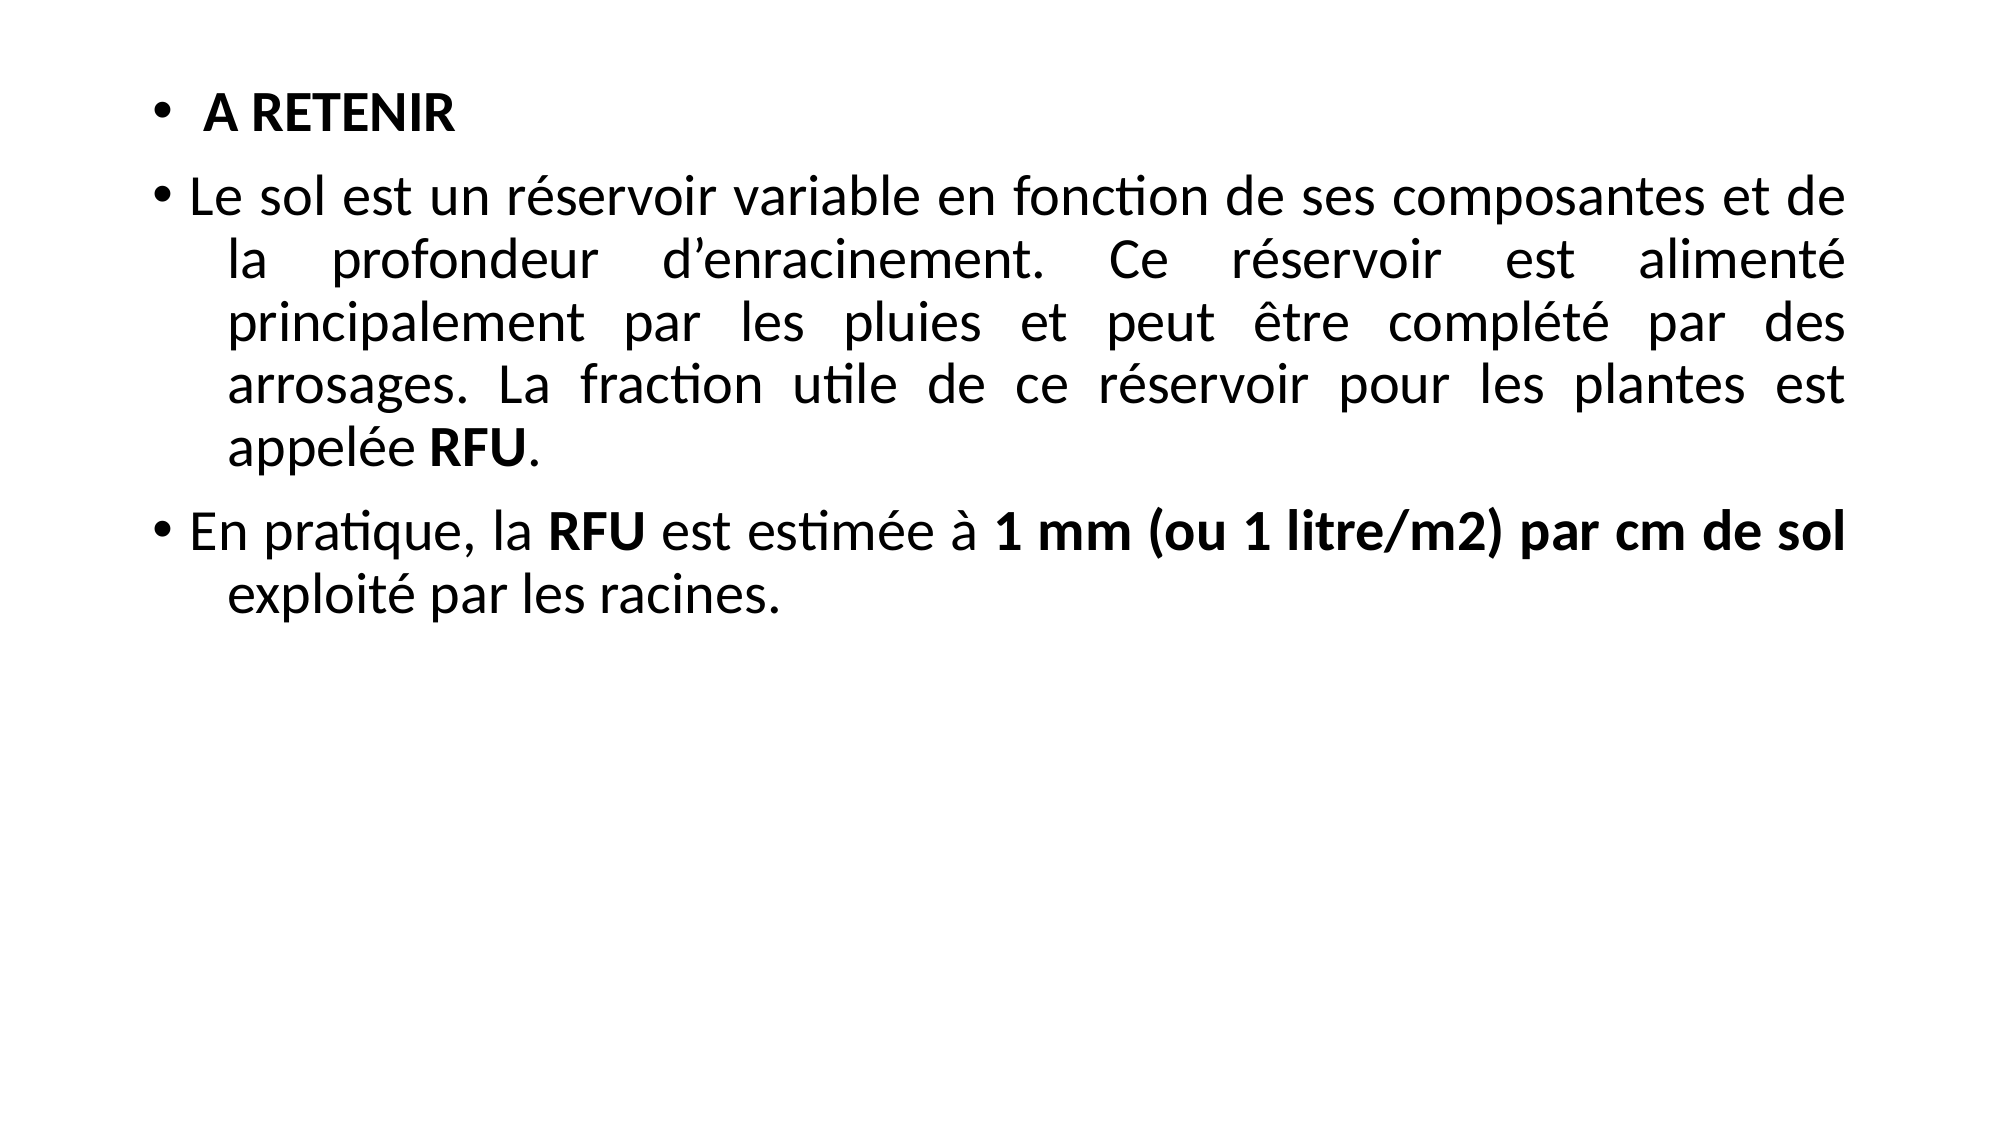

# A RETENIR
Le sol est un réservoir variable en fonction de ses composantes et de la profondeur d’enracinement. Ce réservoir est alimenté principalement par les pluies et peut être complété par des arrosages. La fraction utile de ce réservoir pour les plantes est appelée RFU.
En pratique, la RFU est estimée à 1 mm (ou 1 litre/m2) par cm de sol exploité par les racines.